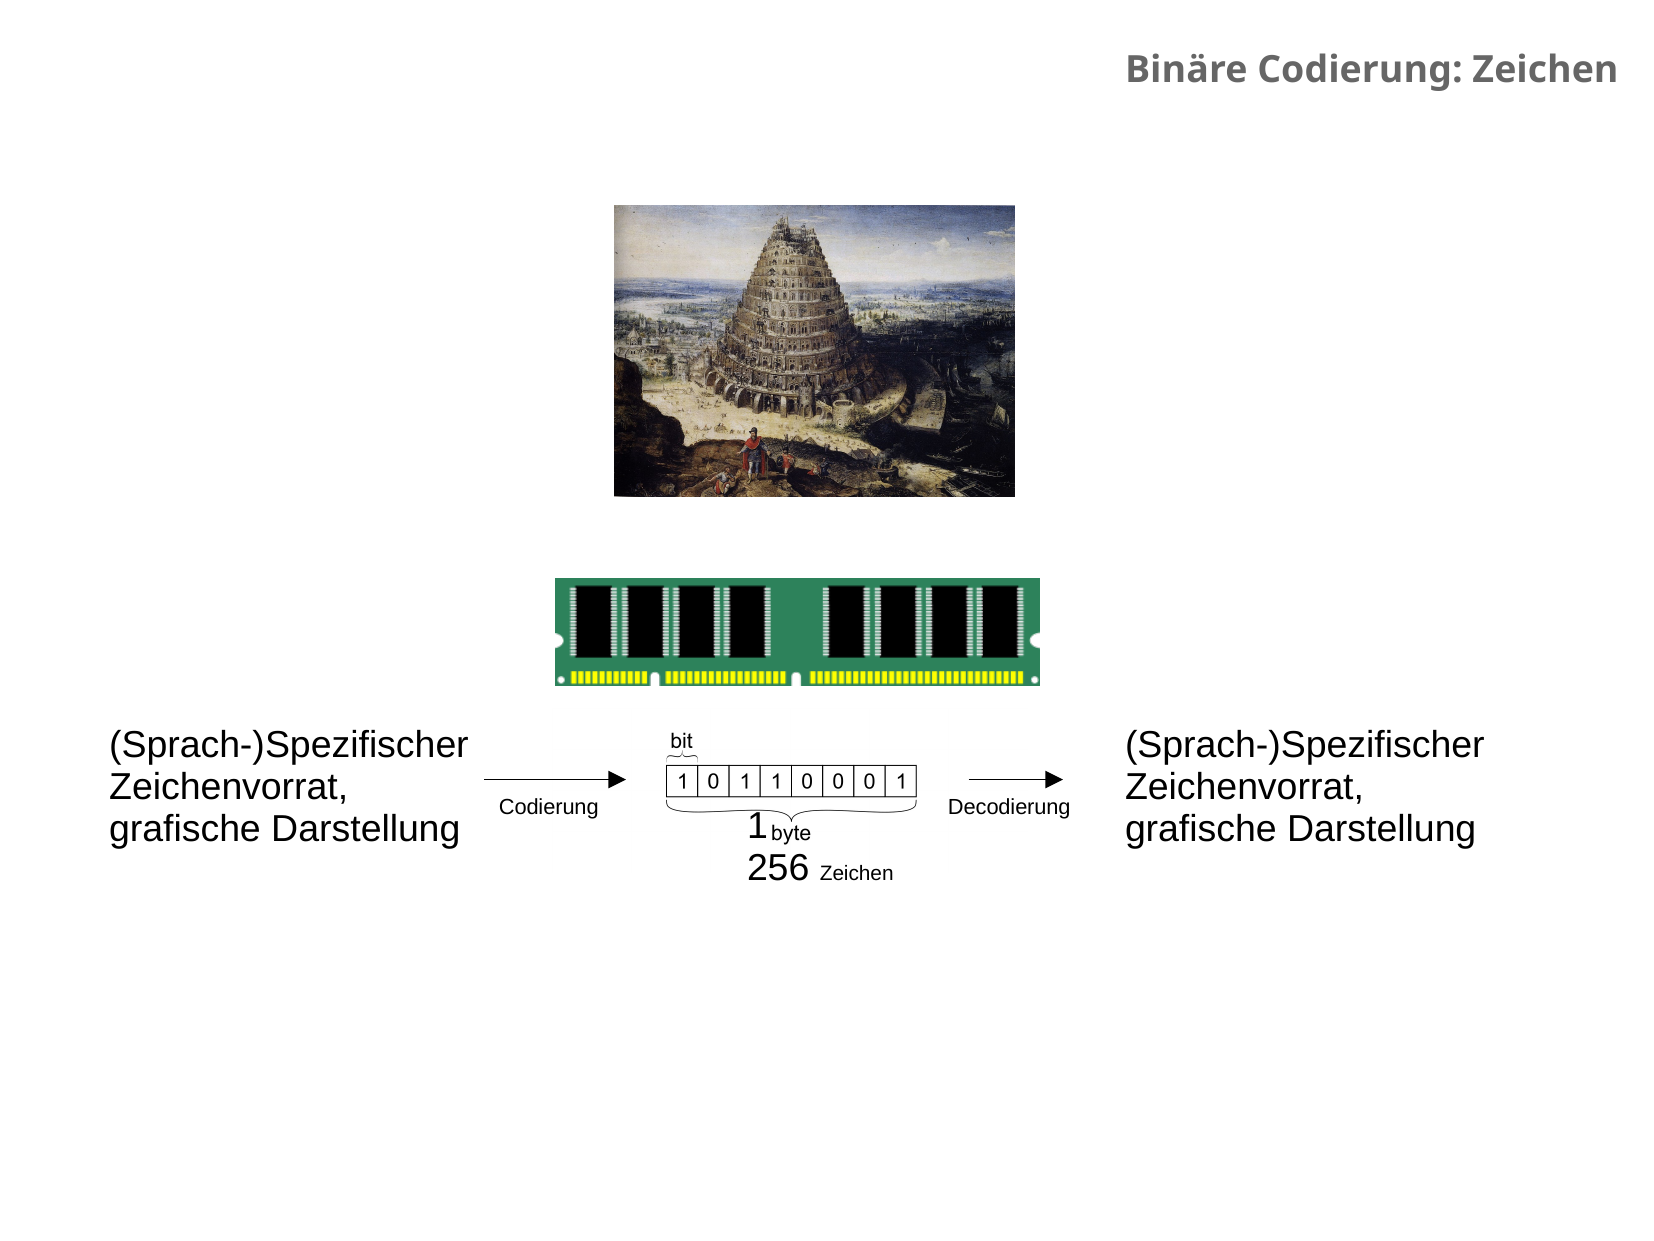

Binäre Codierung: Zeichen
(Sprach-)Spezifischer Zeichenvorrat, grafische Darstellung
(Sprach-)Spezifischer Zeichenvorrat, grafische Darstellung
Codierung
Decodierung
1
256 Zeichen